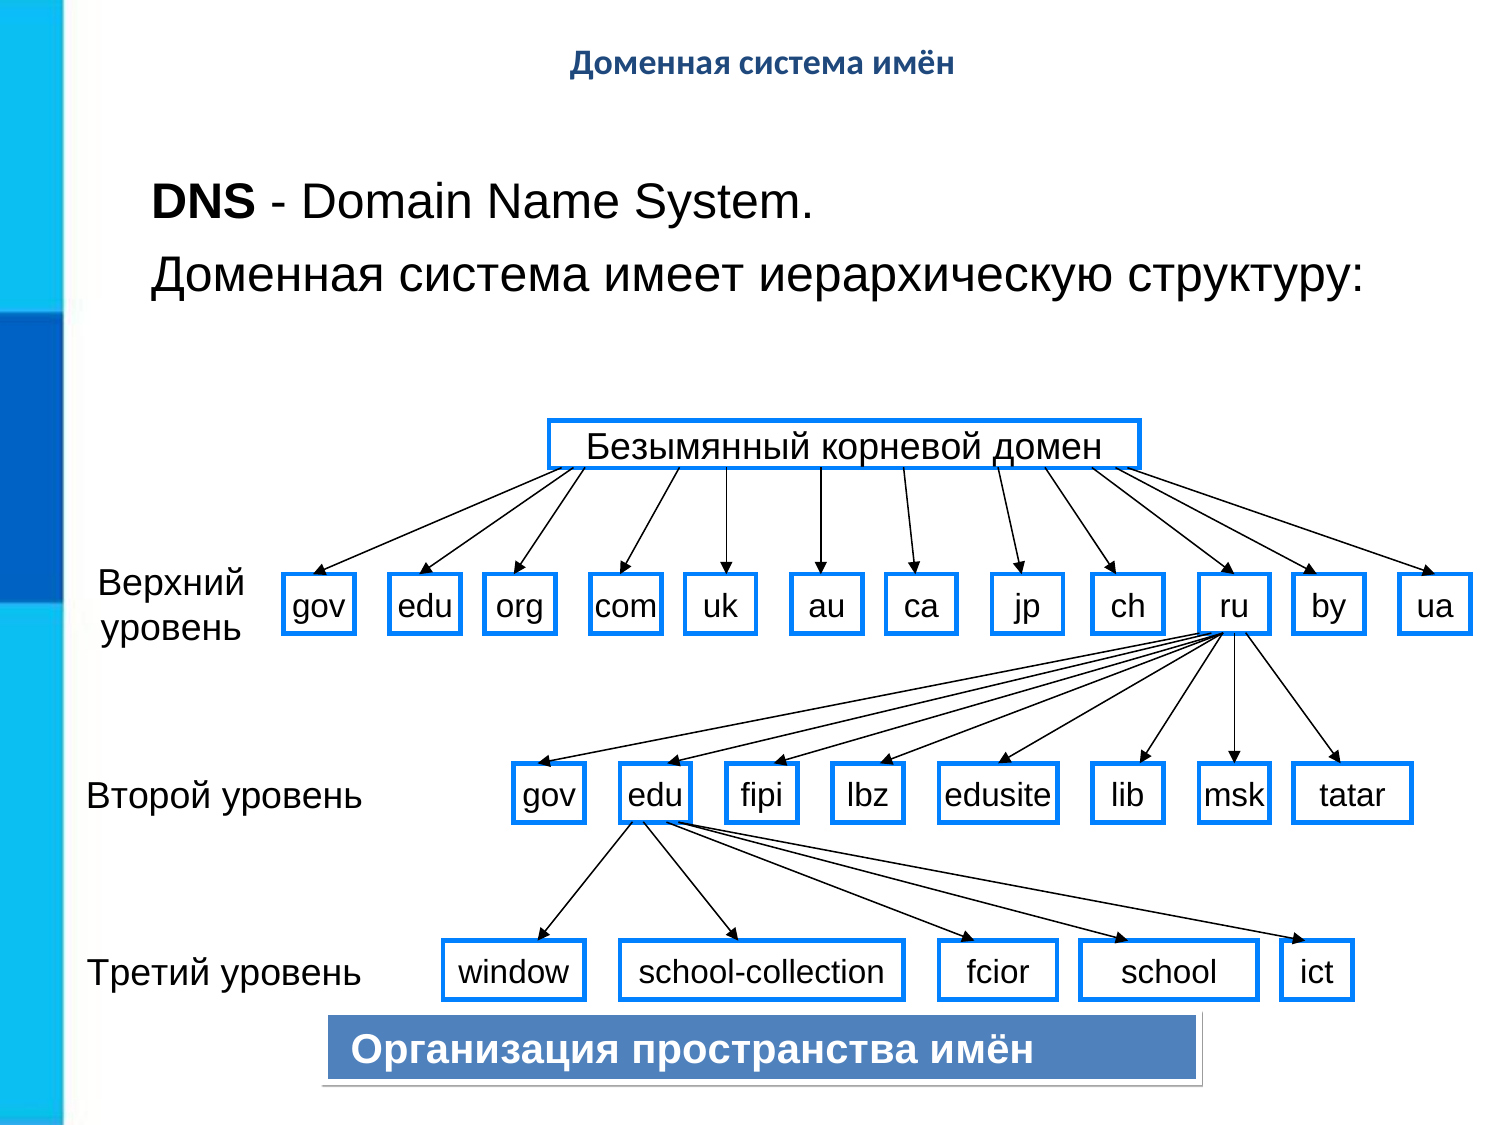

Доменная система имён
DNS - Domain Name System.
Доменная система имеет иерархическую структуру:
Безымянный корневой домен
Верхний
уровень
gov
edu
org
com
uk
au
ca
jp
ch
ru
by
ua
Второй уровень
gov
edu
fipi
lbz
edusite
lib
msk
tatar
Третий уровень
window
school-collection
fcior
school
ict
 Организация пространства имён